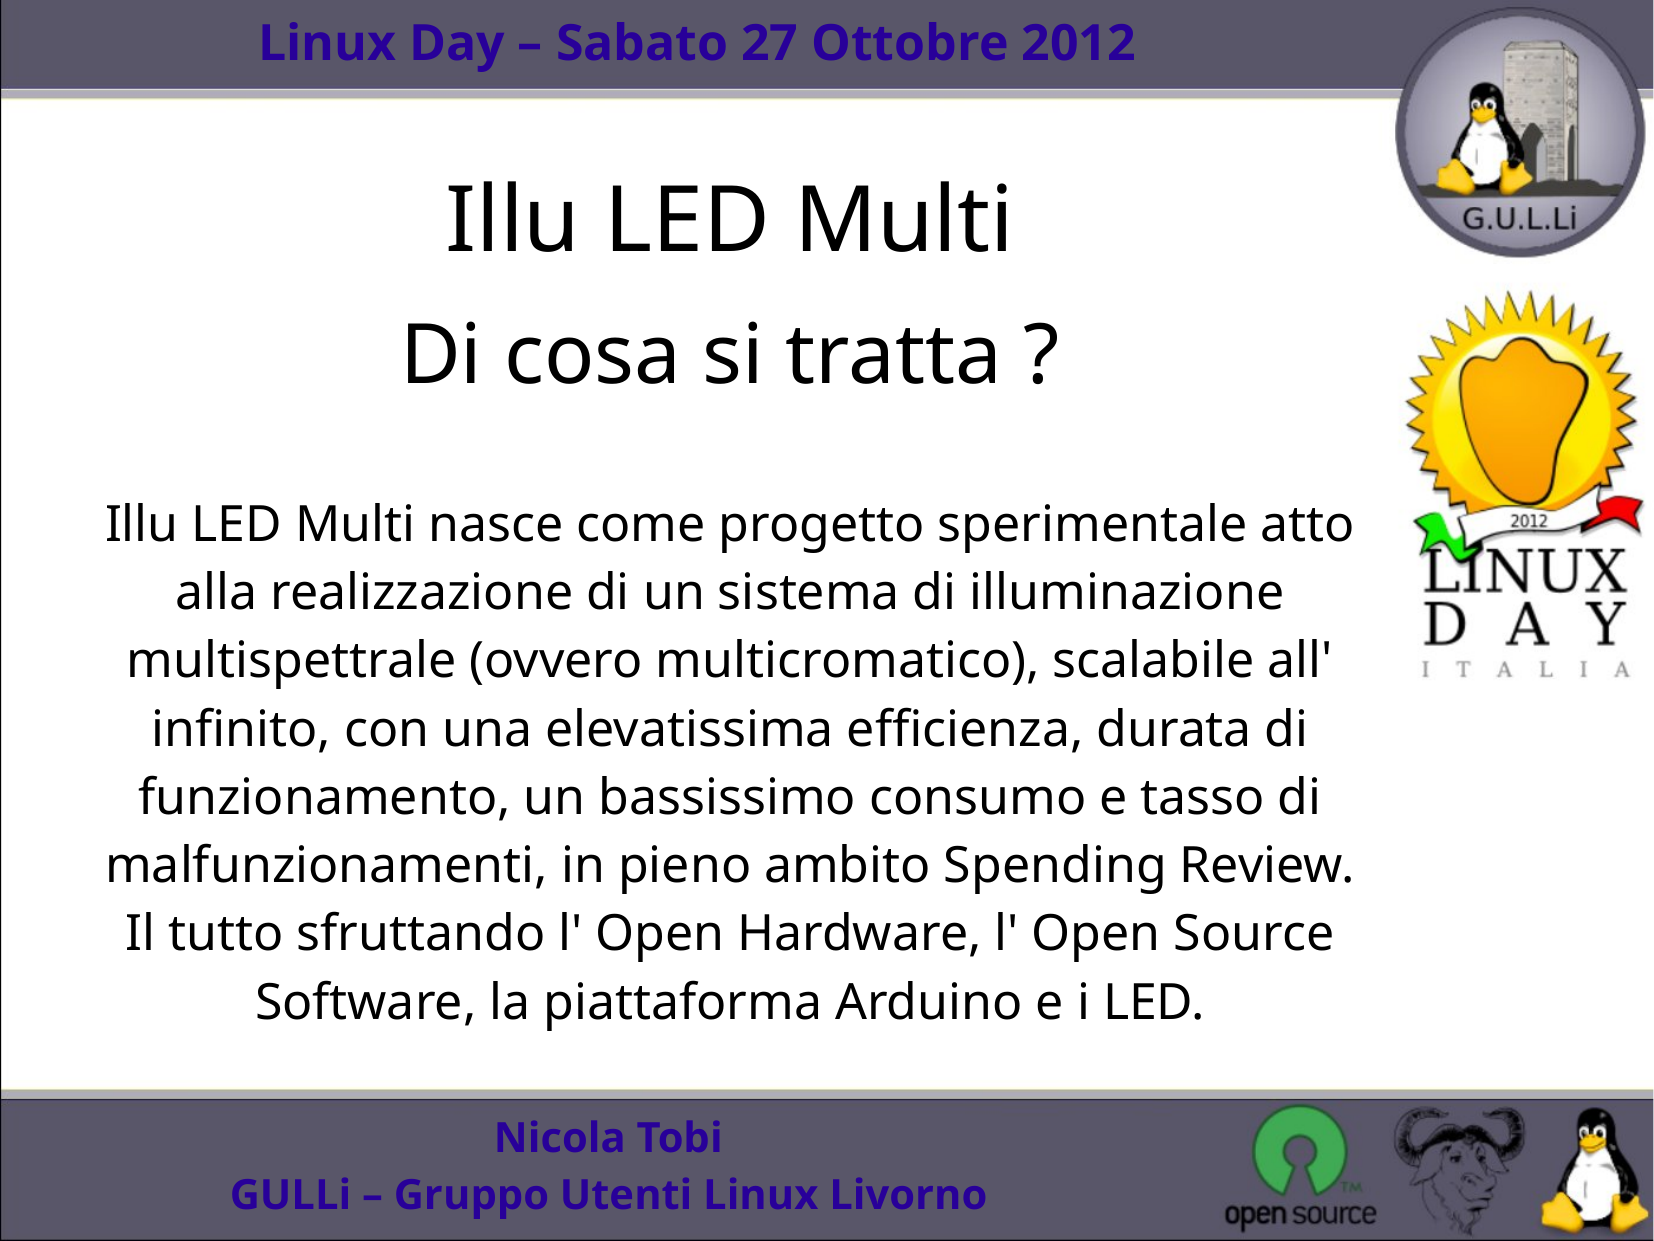

Linux Day – Sabato 27 Ottobre 2012
# Illu LED Multi
Di cosa si tratta ?
Illu LED Multi nasce come progetto sperimentale atto alla realizzazione di un sistema di illuminazione multispettrale (ovvero multicromatico), scalabile all' infinito, con una elevatissima efficienza, durata di funzionamento, un bassissimo consumo e tasso di malfunzionamenti, in pieno ambito Spending Review.
Il tutto sfruttando l' Open Hardware, l' Open Source Software, la piattaforma Arduino e i LED.
Nicola Tobi
GULLi – Gruppo Utenti Linux Livorno